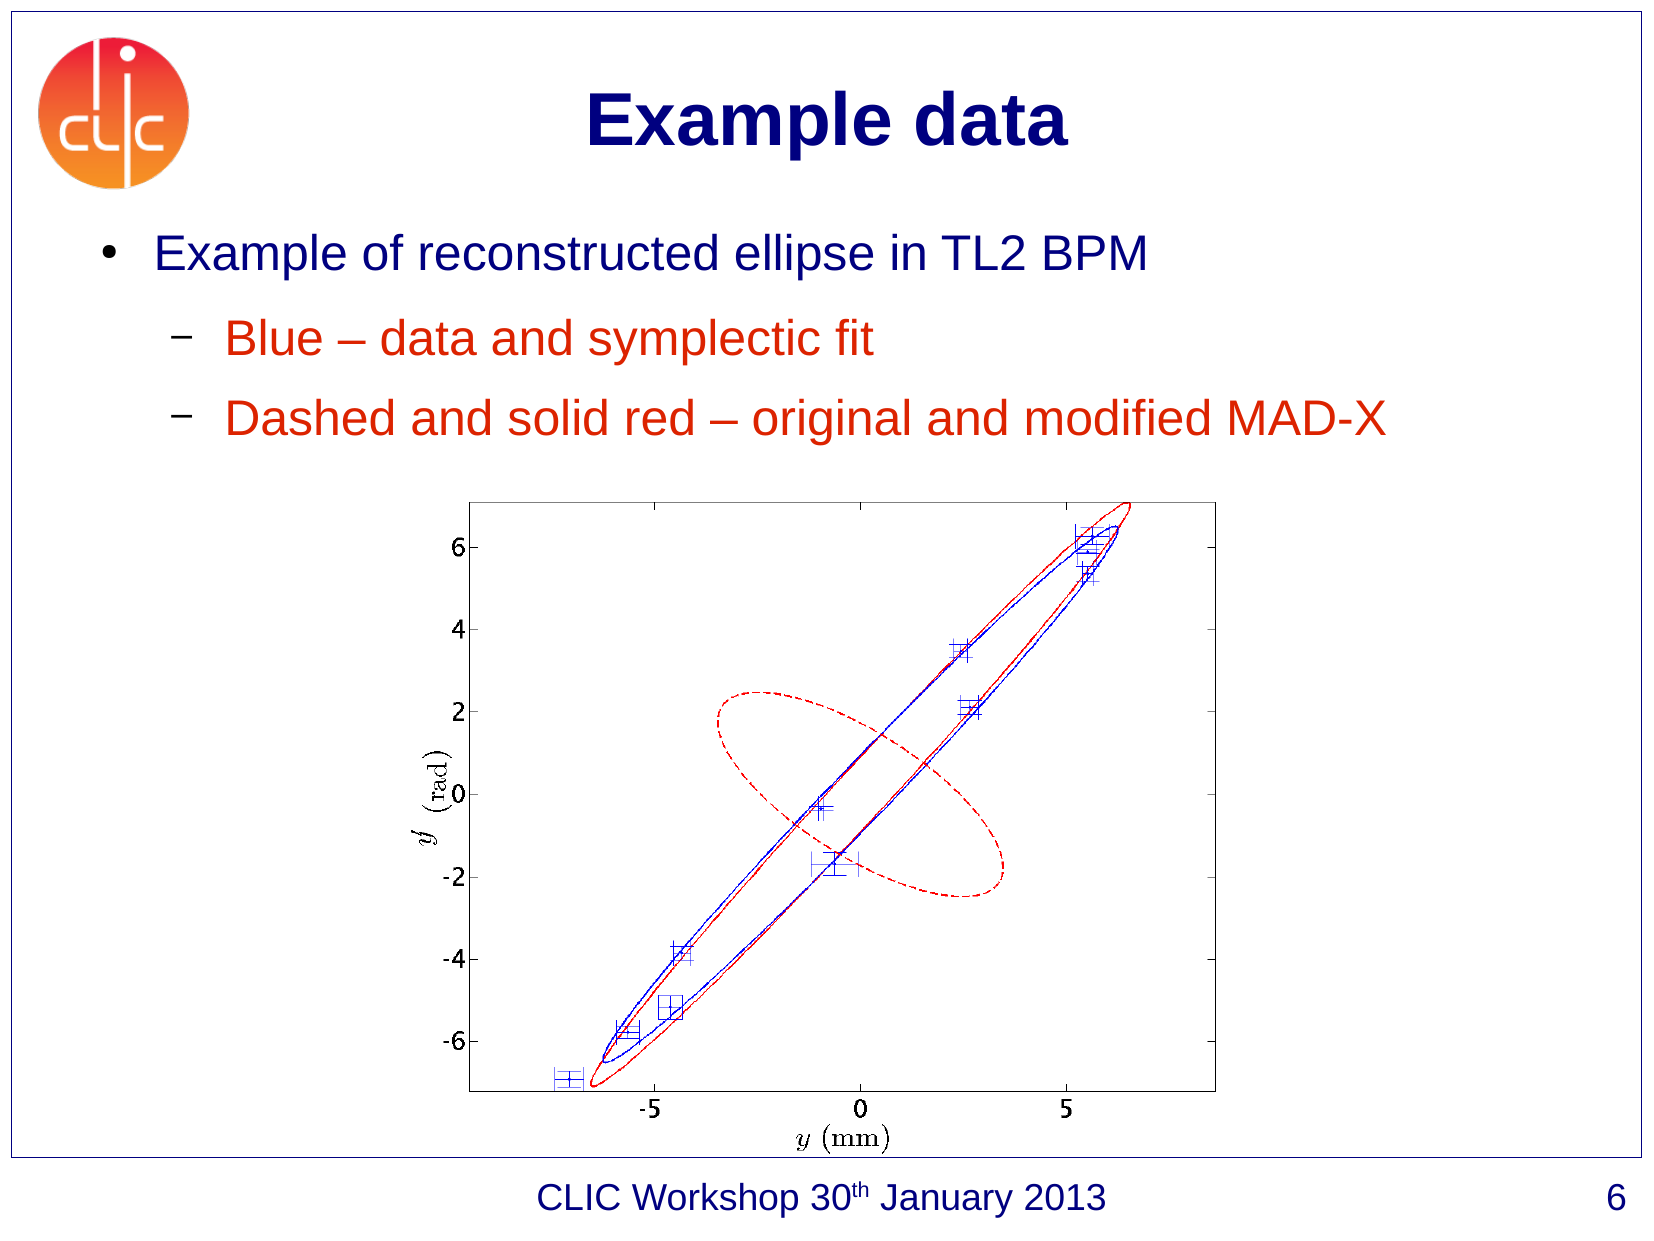

# Example data
Example of reconstructed ellipse in TL2 BPM
Blue – data and symplectic fit
Dashed and solid red – original and modified MAD-X
CLIC Workshop 30th January 2013
6